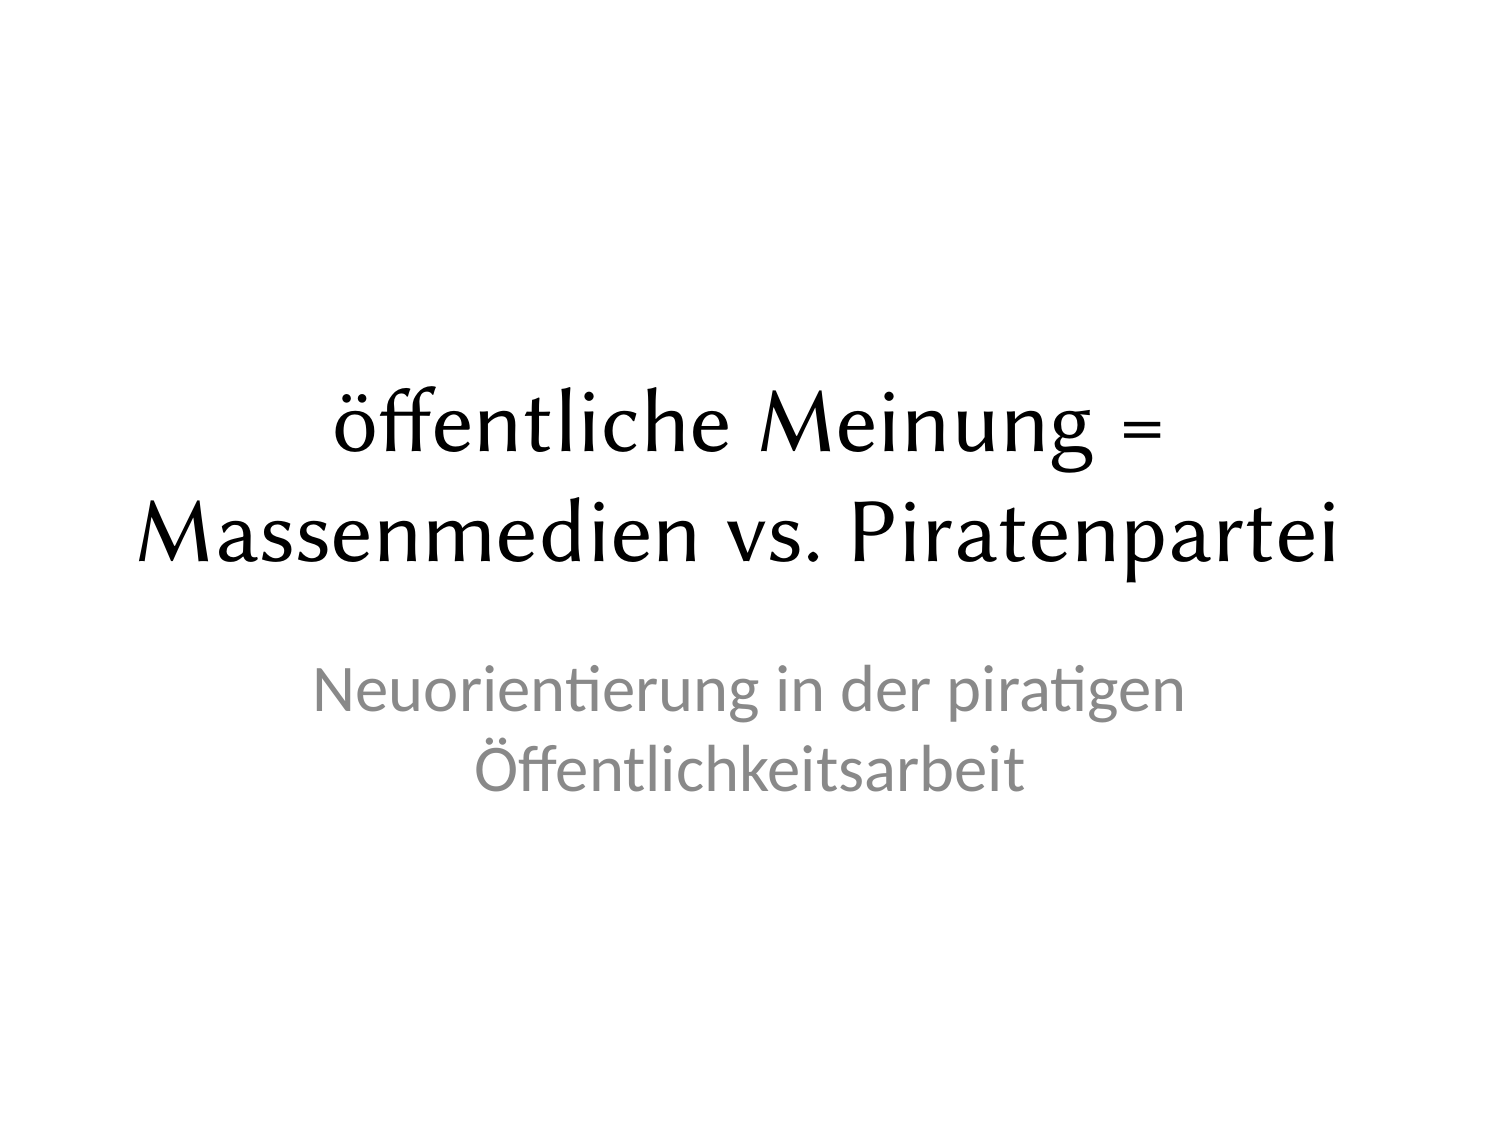

# öffentliche Meinung = Massenmedien vs. Piratenpartei
Neuorientierung in der piratigen Öffentlichkeitsarbeit